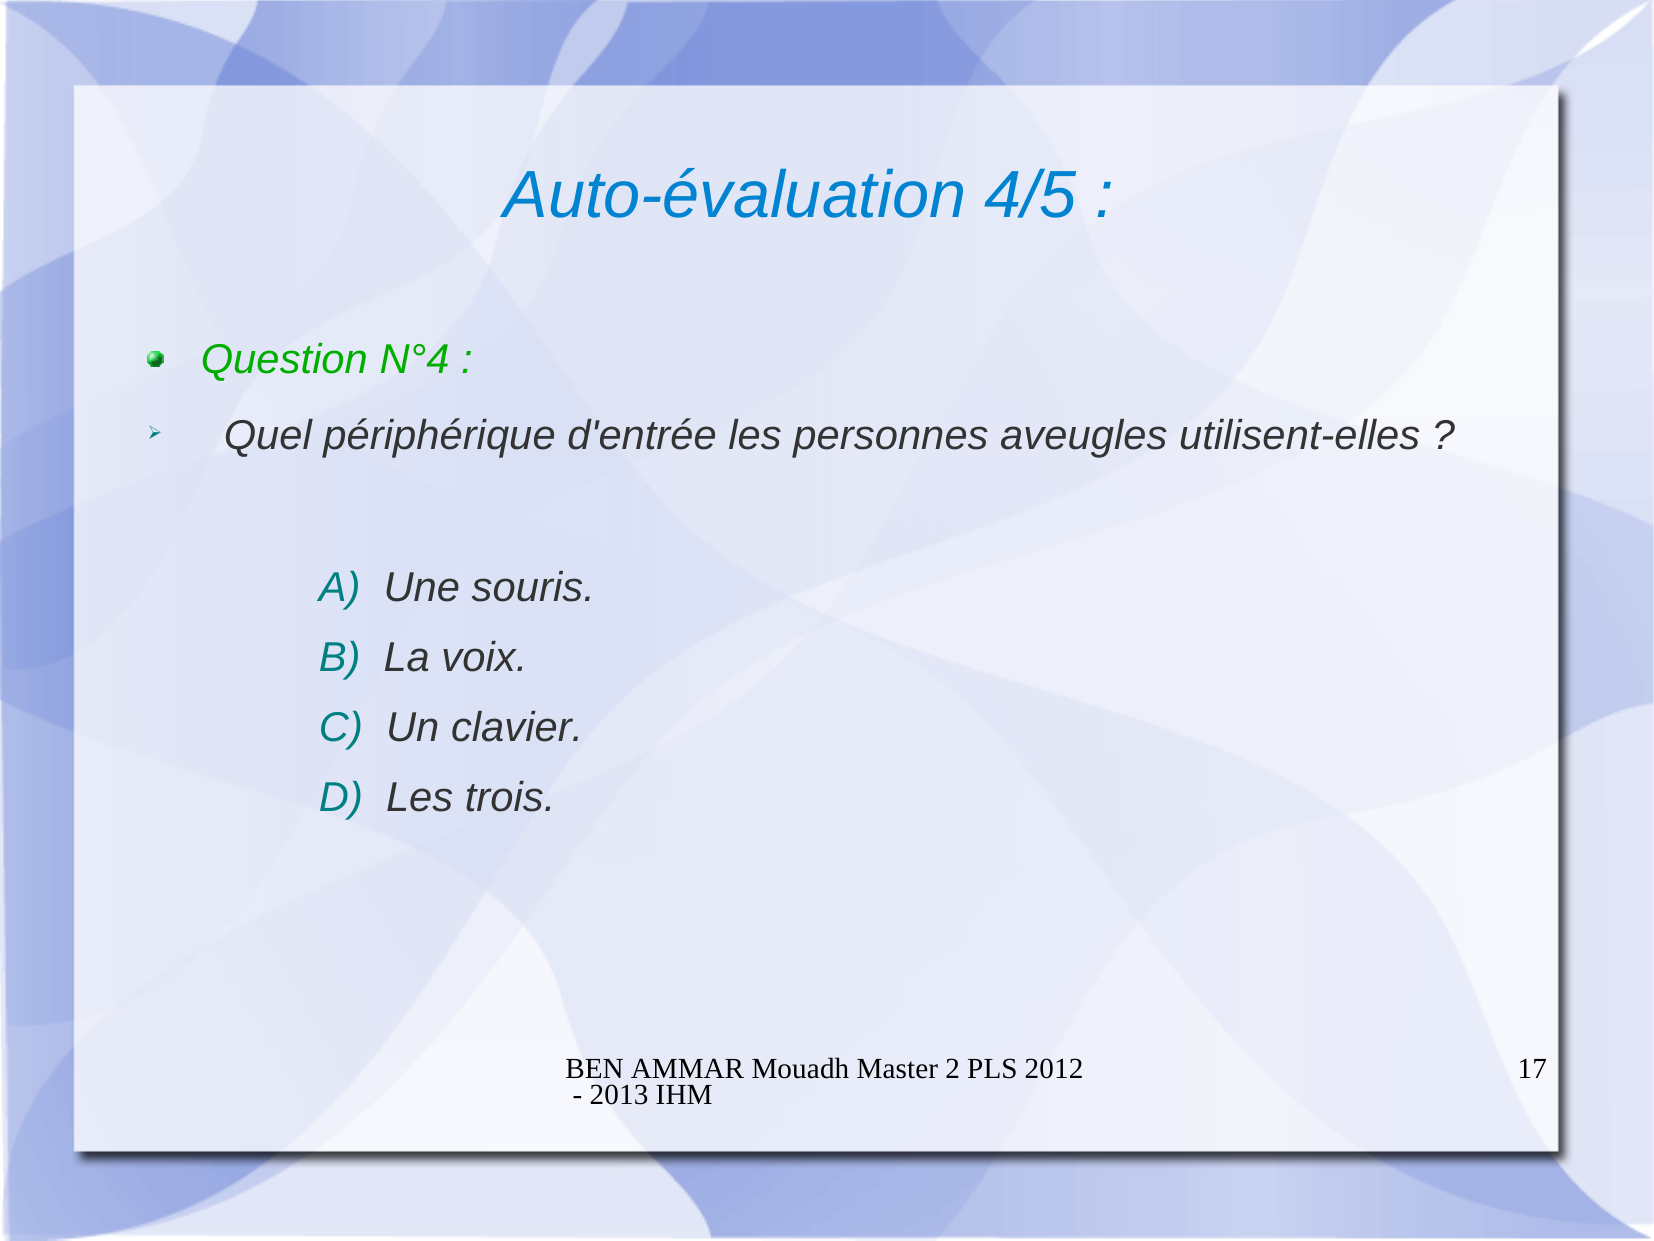

# Auto-évaluation 4/5 :
Question N°4 :
 Quel périphérique d'entrée les personnes aveugles utilisent-elles ?
 Une souris.
 La voix.
 Un clavier.
 Les trois.
BEN AMMAR Mouadh Master 2 PLS 2012 - 2013 IHM
17